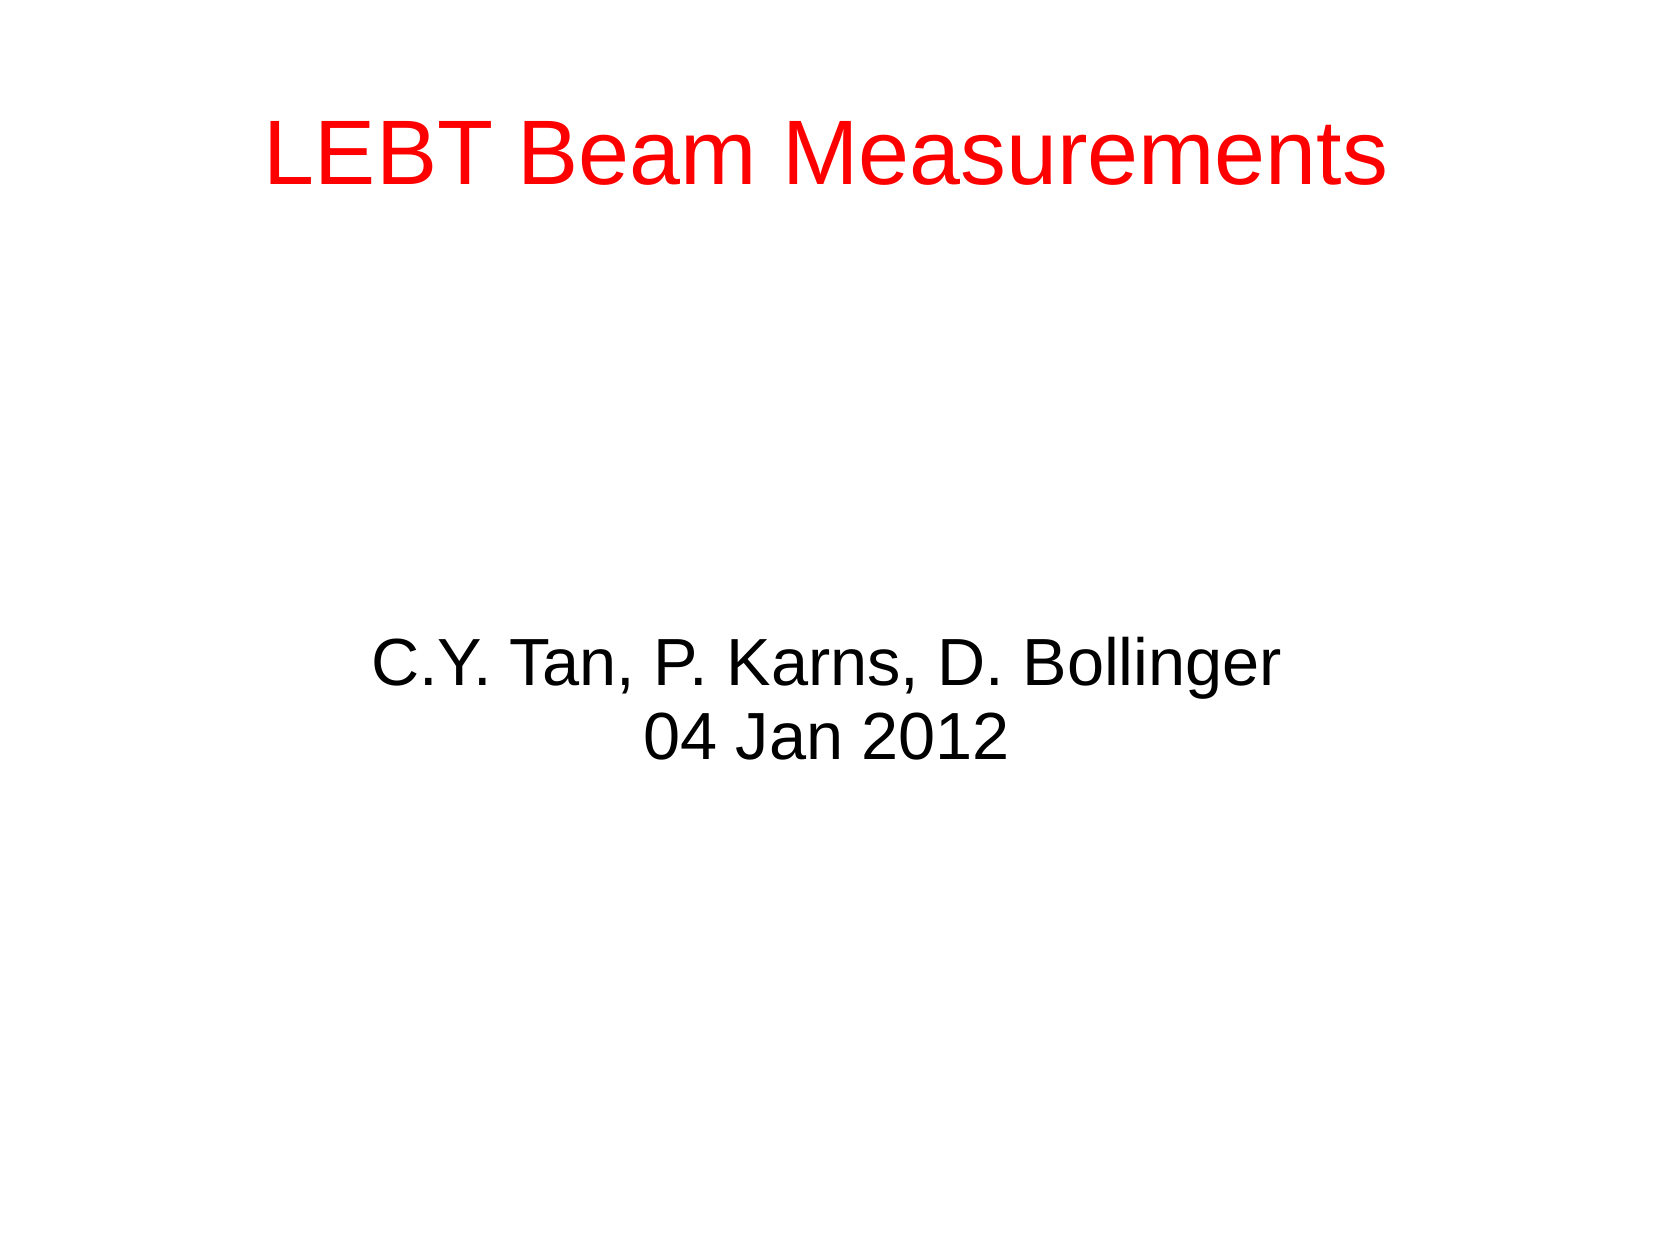

# LEBT Beam Measurements
C.Y. Tan, P. Karns, D. Bollinger
04 Jan 2012